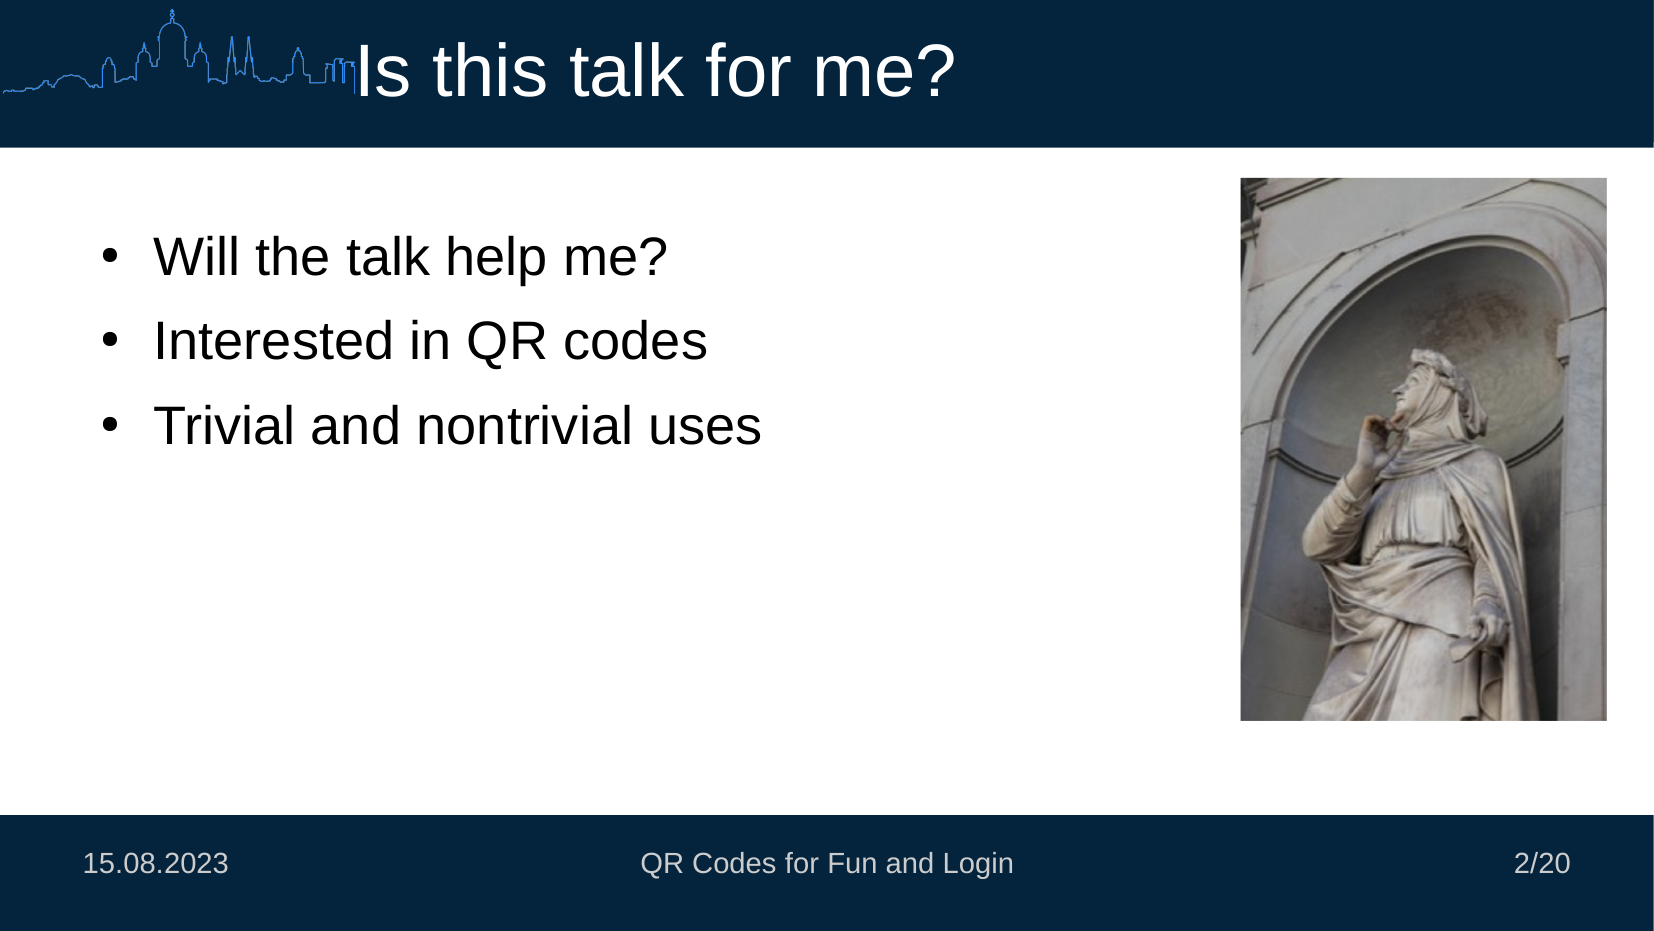

# Is this talk for me?
Will the talk help me?
Interested in QR codes
Trivial and nontrivial uses
08. März 2019
2